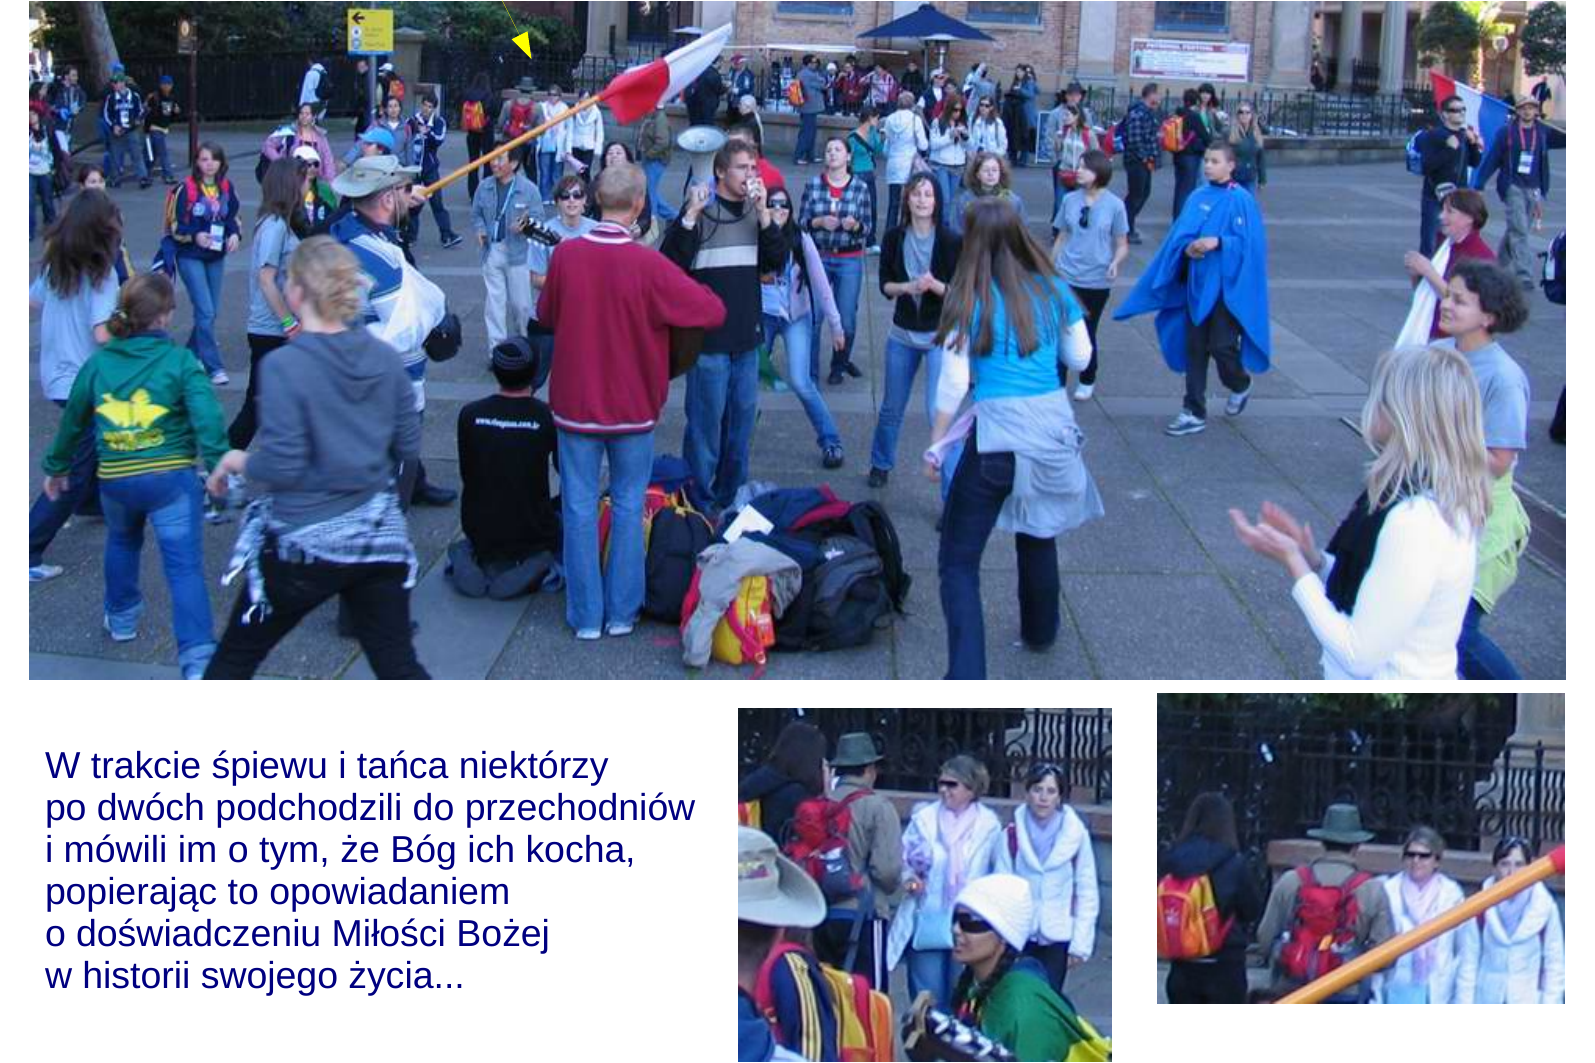

W trakcie śpiewu i tańca niektórzy
po dwóch podchodzili do przechodniów
i mówili im o tym, że Bóg ich kocha,
popierając to opowiadaniem
o doświadczeniu Miłości Bożej
w historii swojego życia...